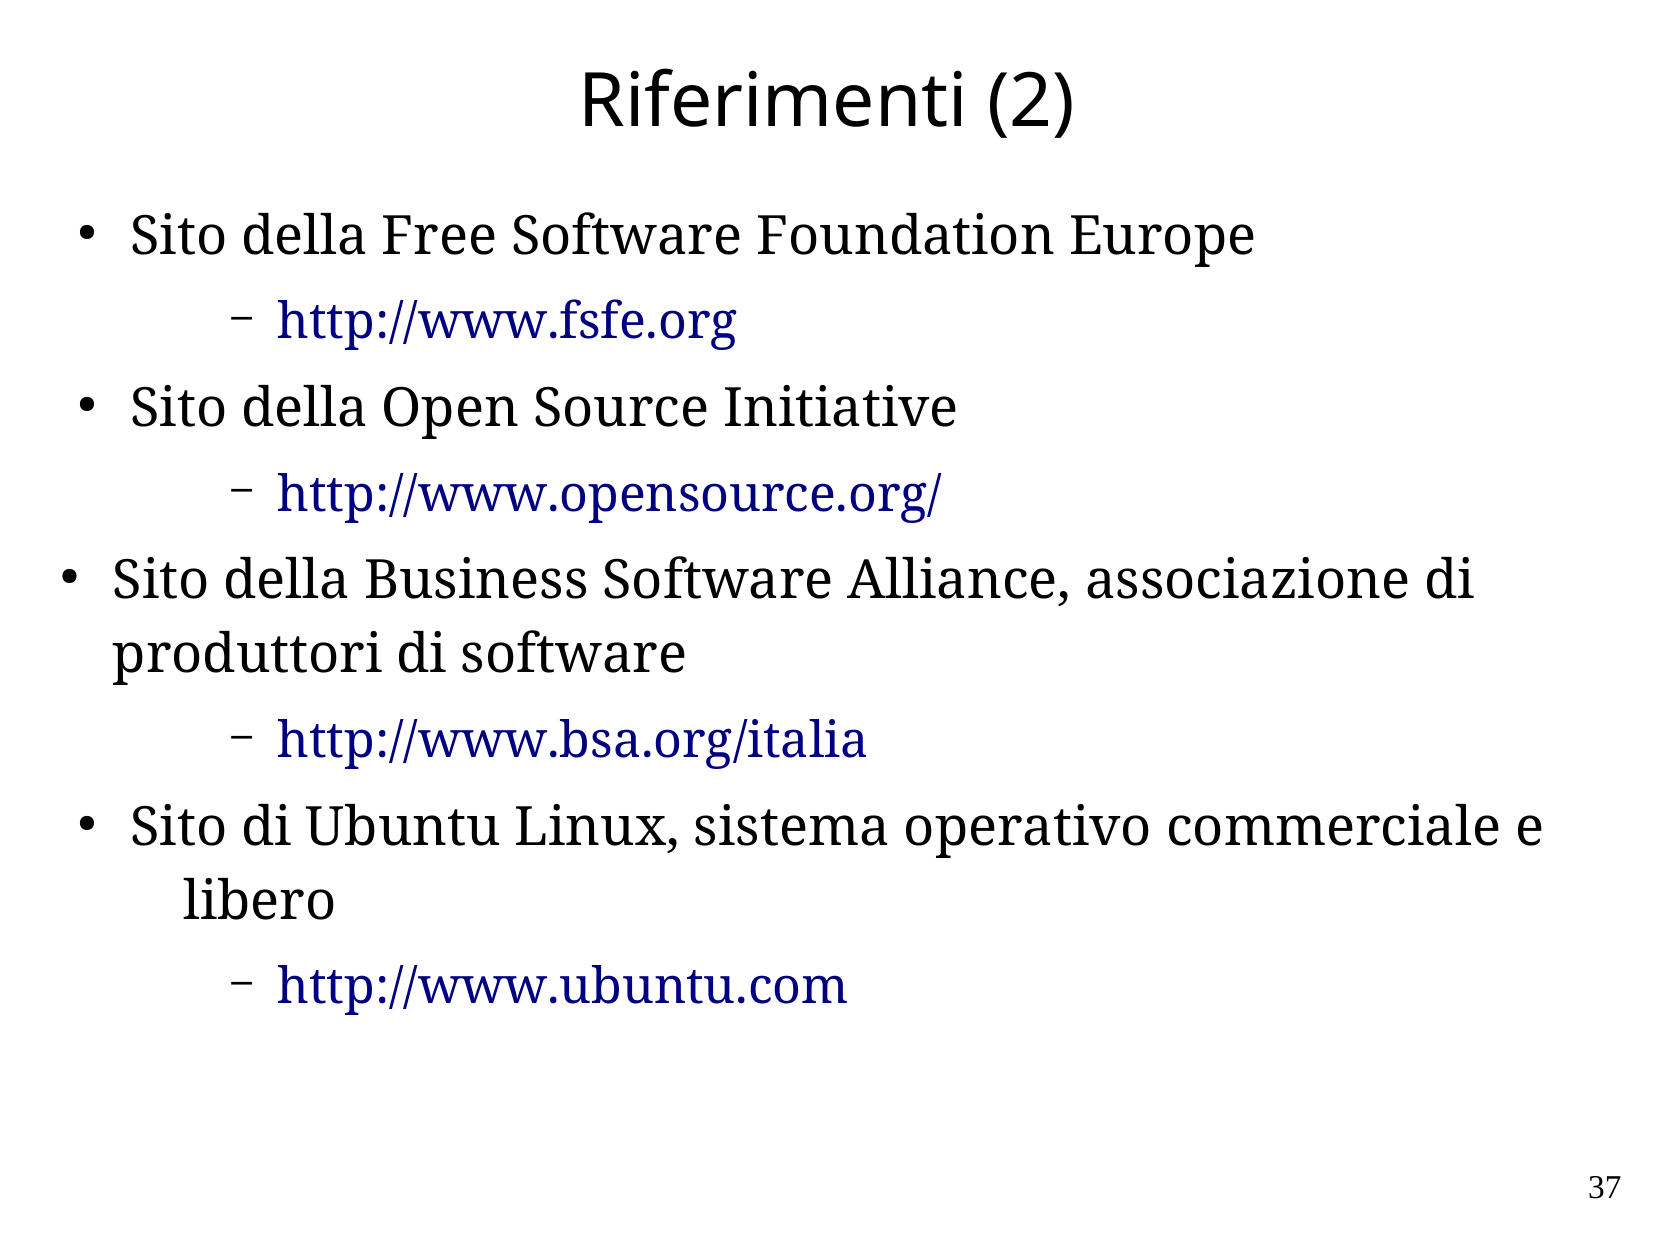

# Riferimenti (2)
Sito della Free Software Foundation Europe
http://www.fsfe.org
Sito della Open Source Initiative
http://www.opensource.org/
Sito della Business Software Alliance, associazione di produttori di software
http://www.bsa.org/italia
Sito di Ubuntu Linux, sistema operativo commerciale e libero
http://www.ubuntu.com